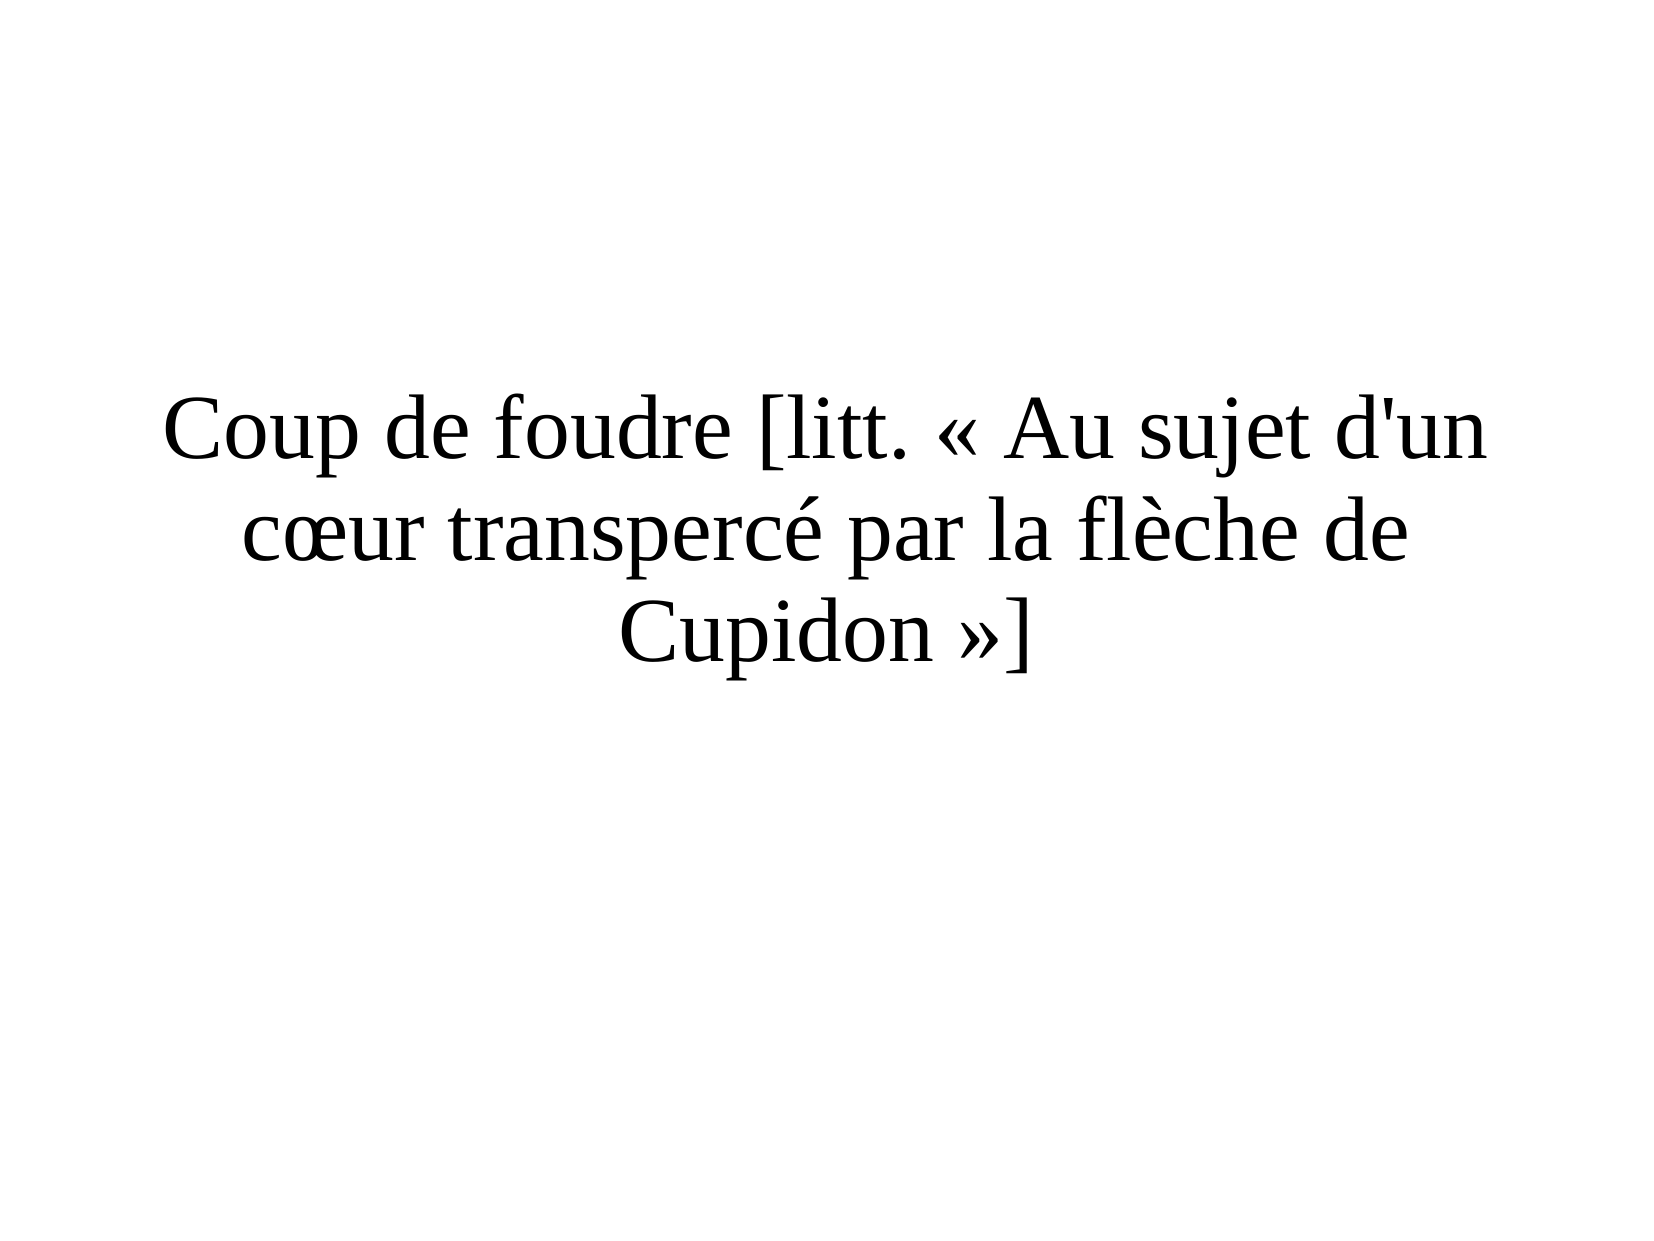

# Coup de foudre [litt. « Au sujet d'un cœur transpercé par la flèche de Cupidon »]